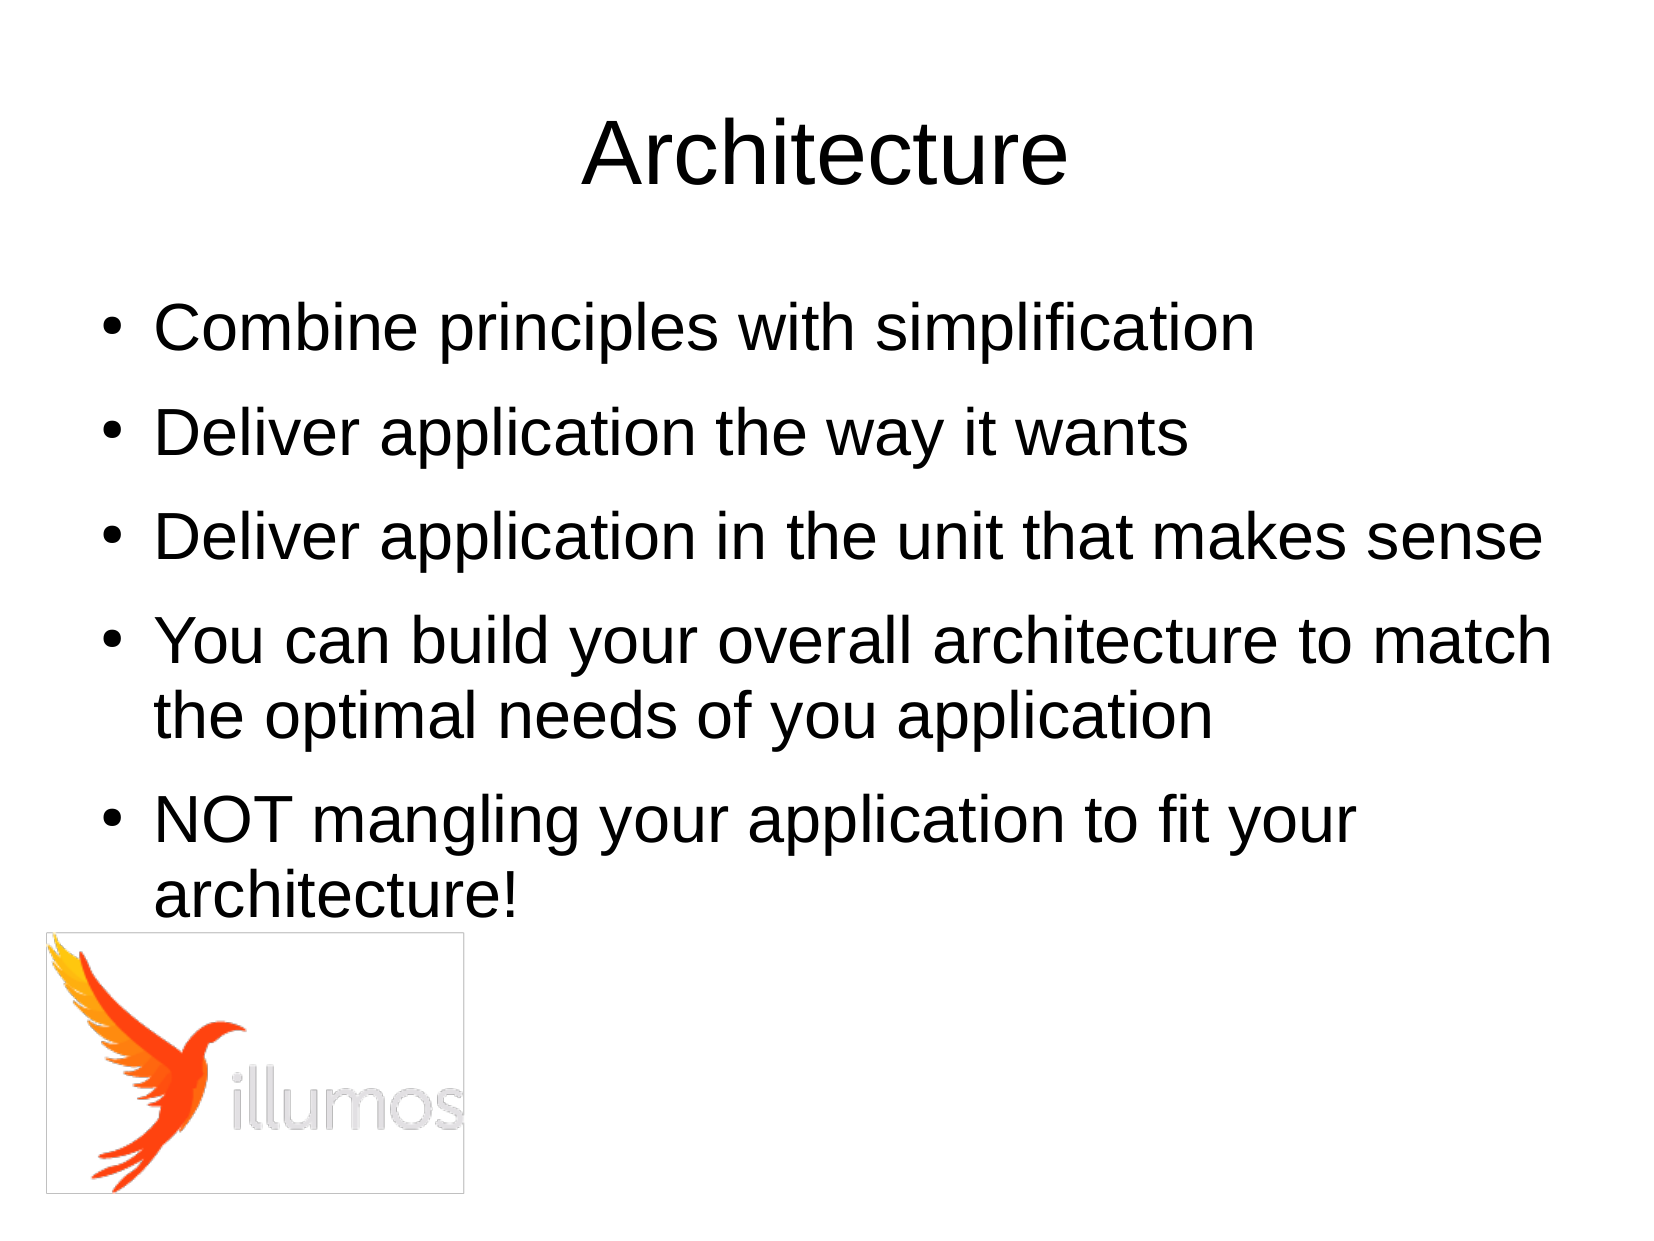

# Architecture
Combine principles with simplification
Deliver application the way it wants
Deliver application in the unit that makes sense
You can build your overall architecture to match the optimal needs of you application
NOT mangling your application to fit your architecture!